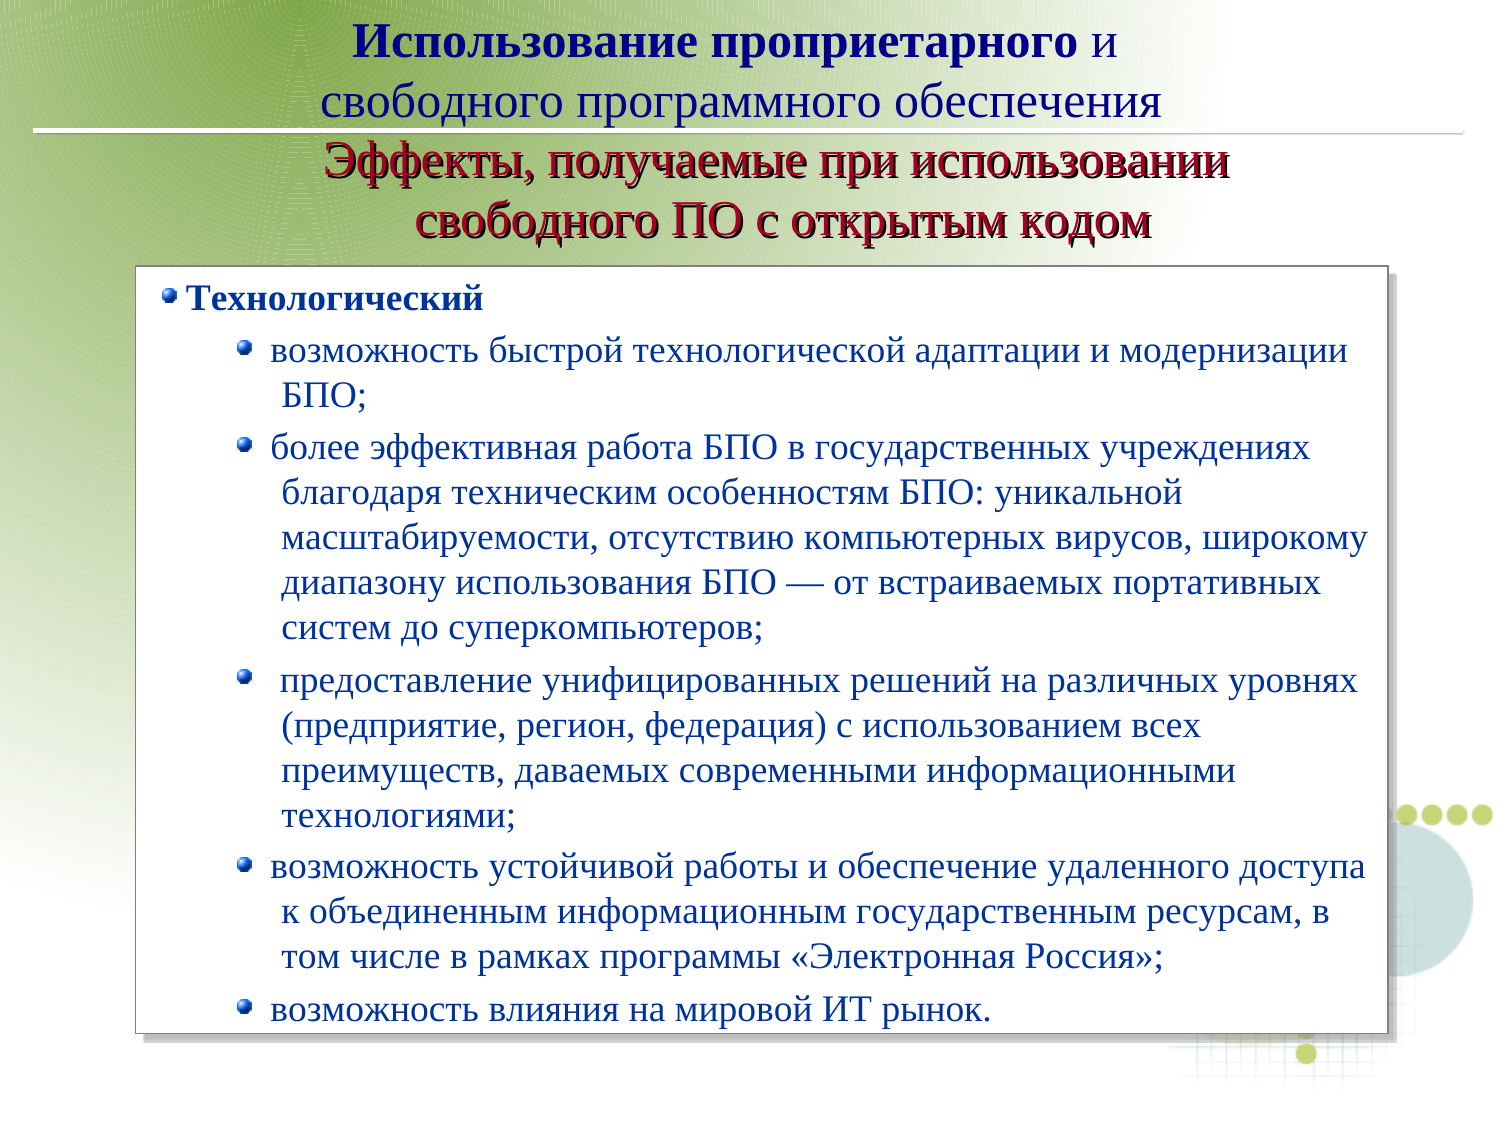

Использование проприетарного и
свободного программного обеспечения
Эффекты, получаемые при использовании
свободного ПО с открытым кодом
 Технологический
 возможность быстрой технологической адаптации и модернизации БПО;
 более эффективная работа БПО в государственных учреждениях благодаря техническим особенностям БПО: уникальной масштабируемости, отсутствию компьютерных вирусов, широкому диапазону использования БПО — от встраиваемых портативных систем до суперкомпьютеров;
 предоставление унифицированных решений на различных уровнях (предприятие, регион, федерация) с использованием всех преимуществ, даваемых современными информационными технологиями;
 возможность устойчивой работы и обеспечение удаленного доступа к объединенным информационным государственным ресурсам, в том числе в рамках программы «Электронная Россия»;
 возможность влияния на мировой ИТ рынок.